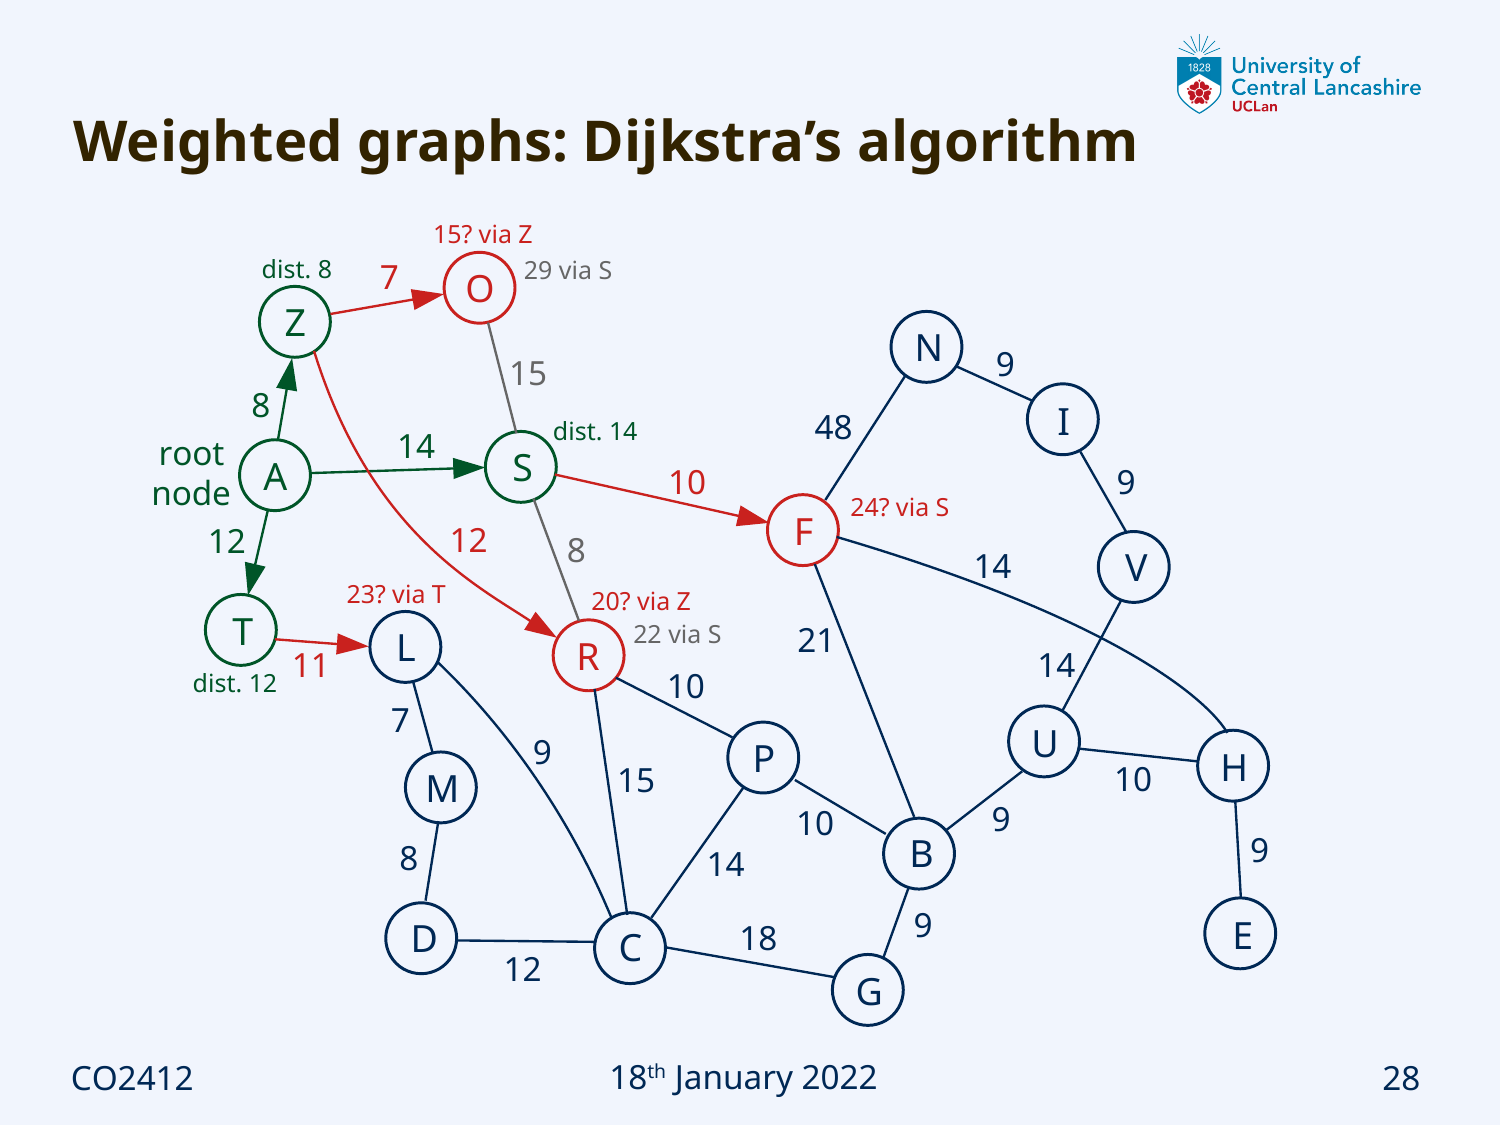

# Weighted graphs: Dijkstra’s algorithm
15? via Z
dist. 8
29 via S
7
O
Z
N
9
15
8
I
48
dist. 14
14
root node
S
A
10
9
24? via S
F
12
12
8
V
14
23? via T
20? via Z
T
22 via S
21
L
R
11
14
10
dist. 12
7
U
9
P
H
10
15
M
9
10
9
B
8
14
9
E
D
18
C
12
G